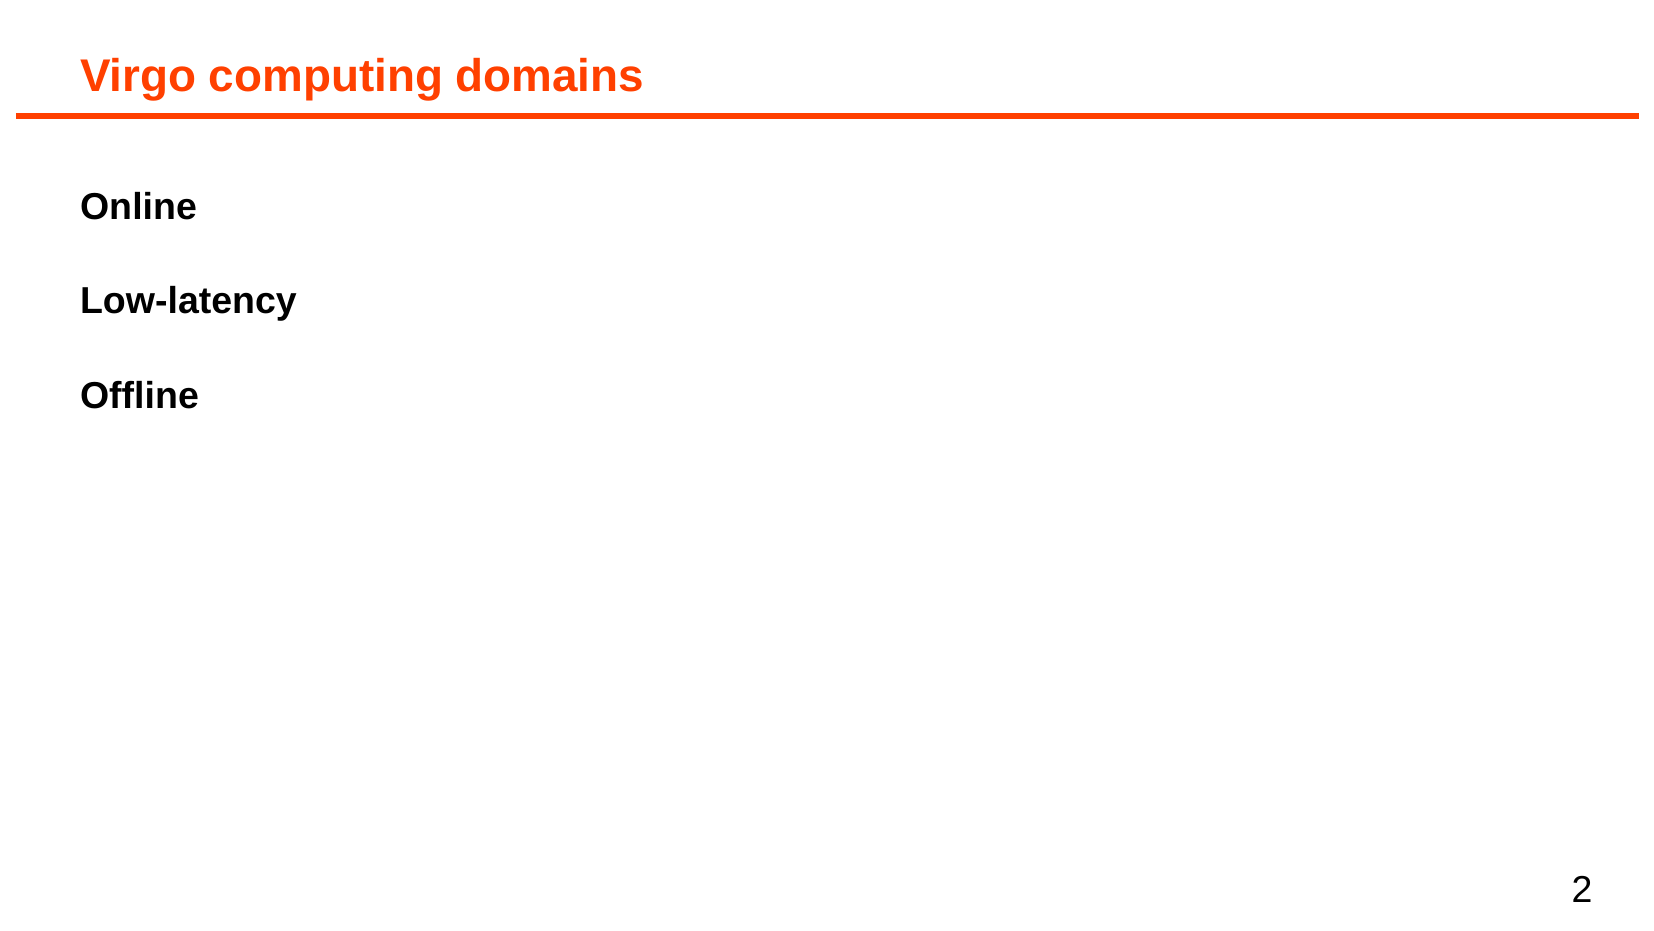

Virgo computing domains
Online
Low-latency
Offline
2